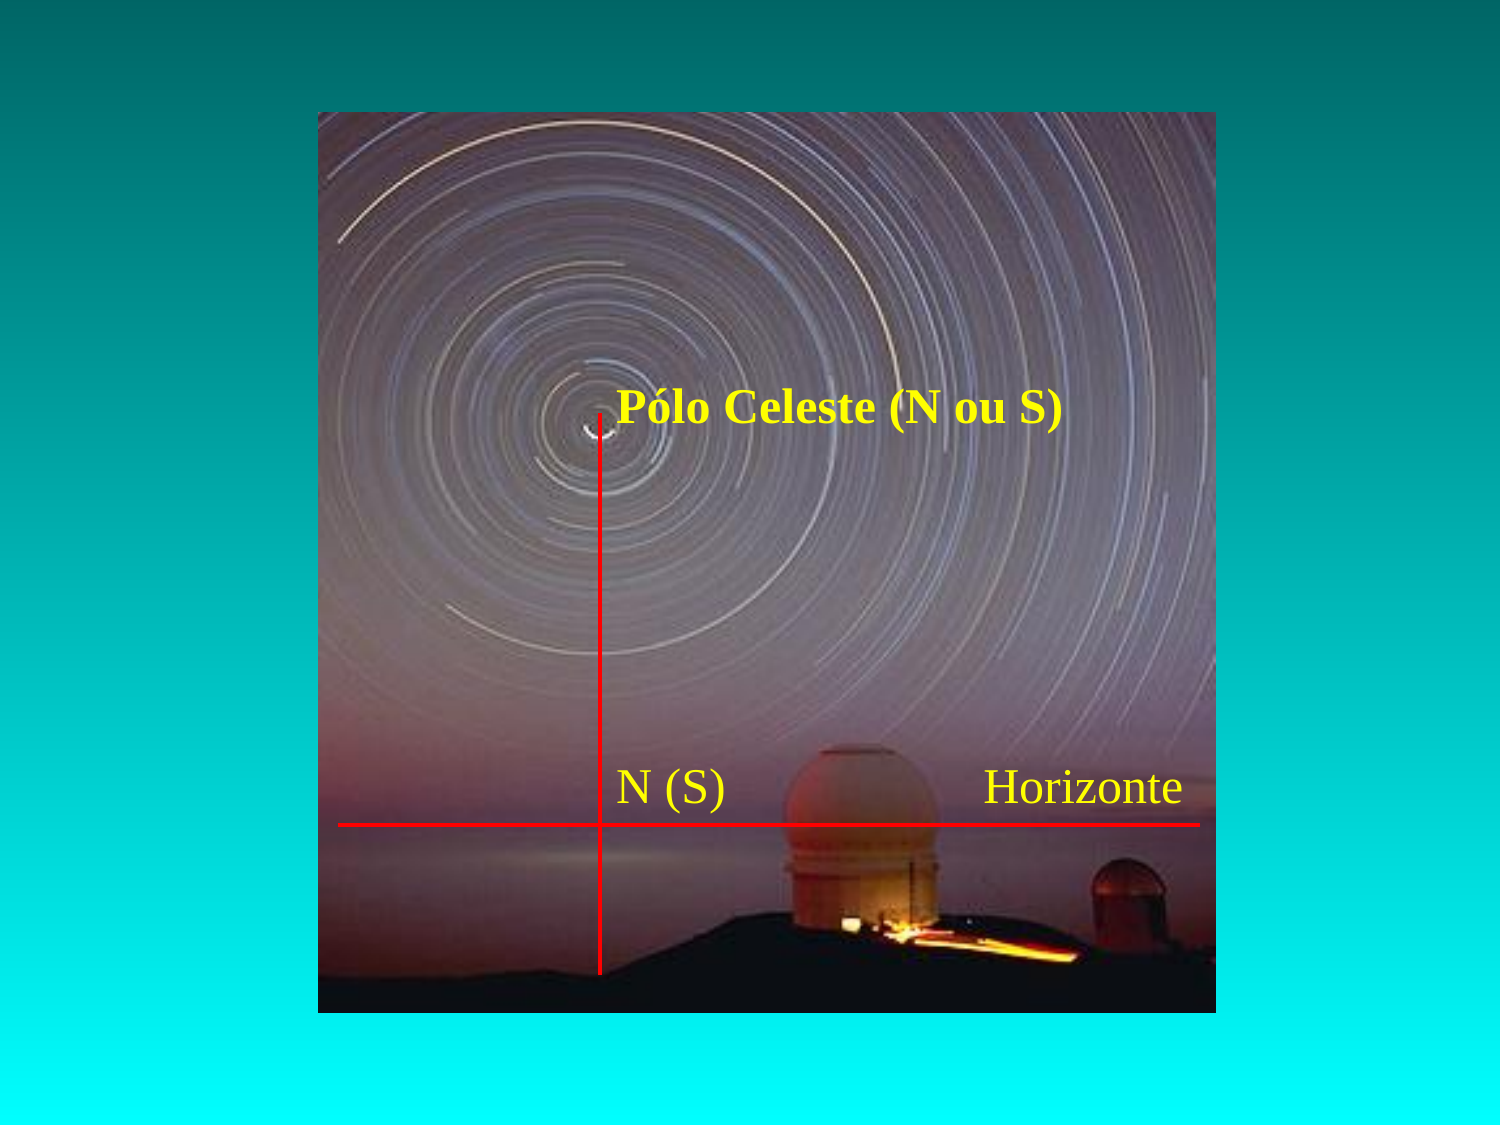

#
Pólo Celeste (N ou S)
N (S)
Horizonte